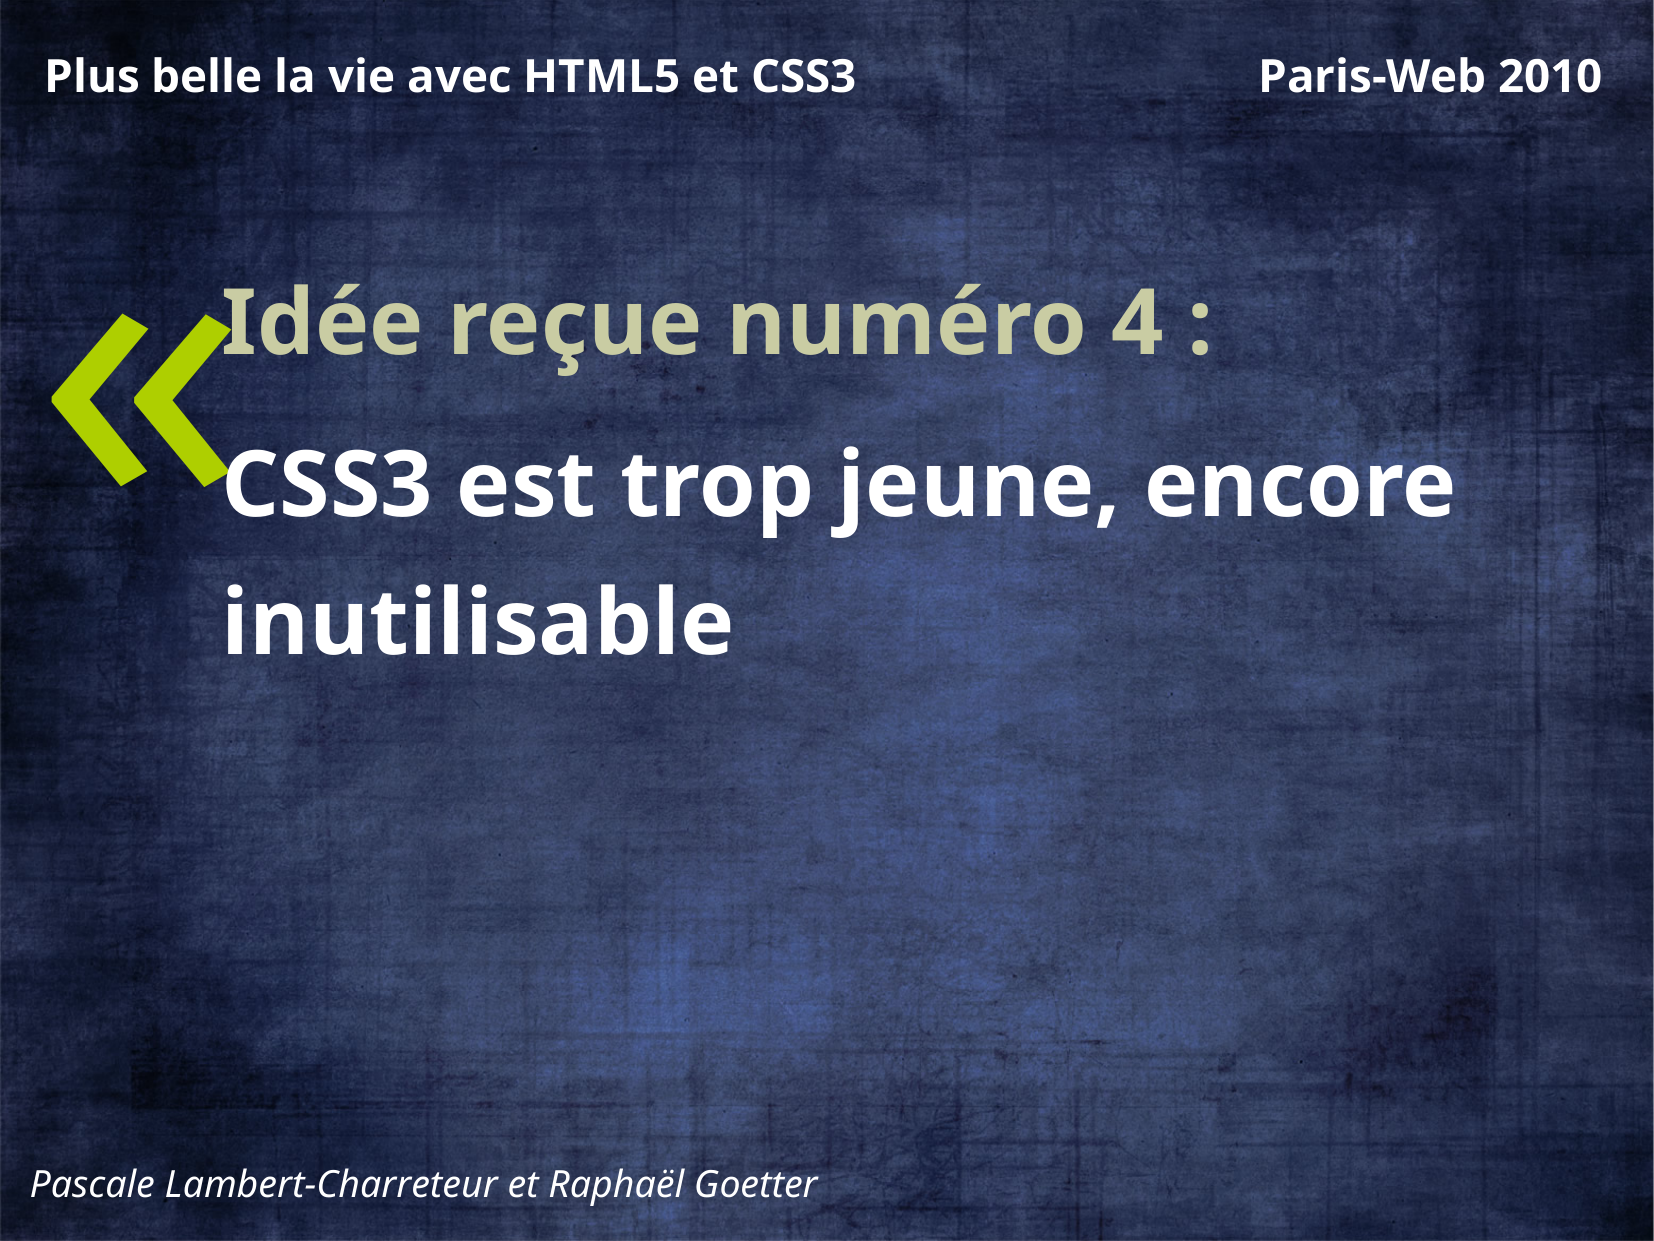

«
Plus belle la vie avec HTML5 et CSS3
Idée reçue numéro 4 :
CSS3 est trop jeune, encore inutilisable
Pascale Lambert-Charreteur et Raphaël Goetter